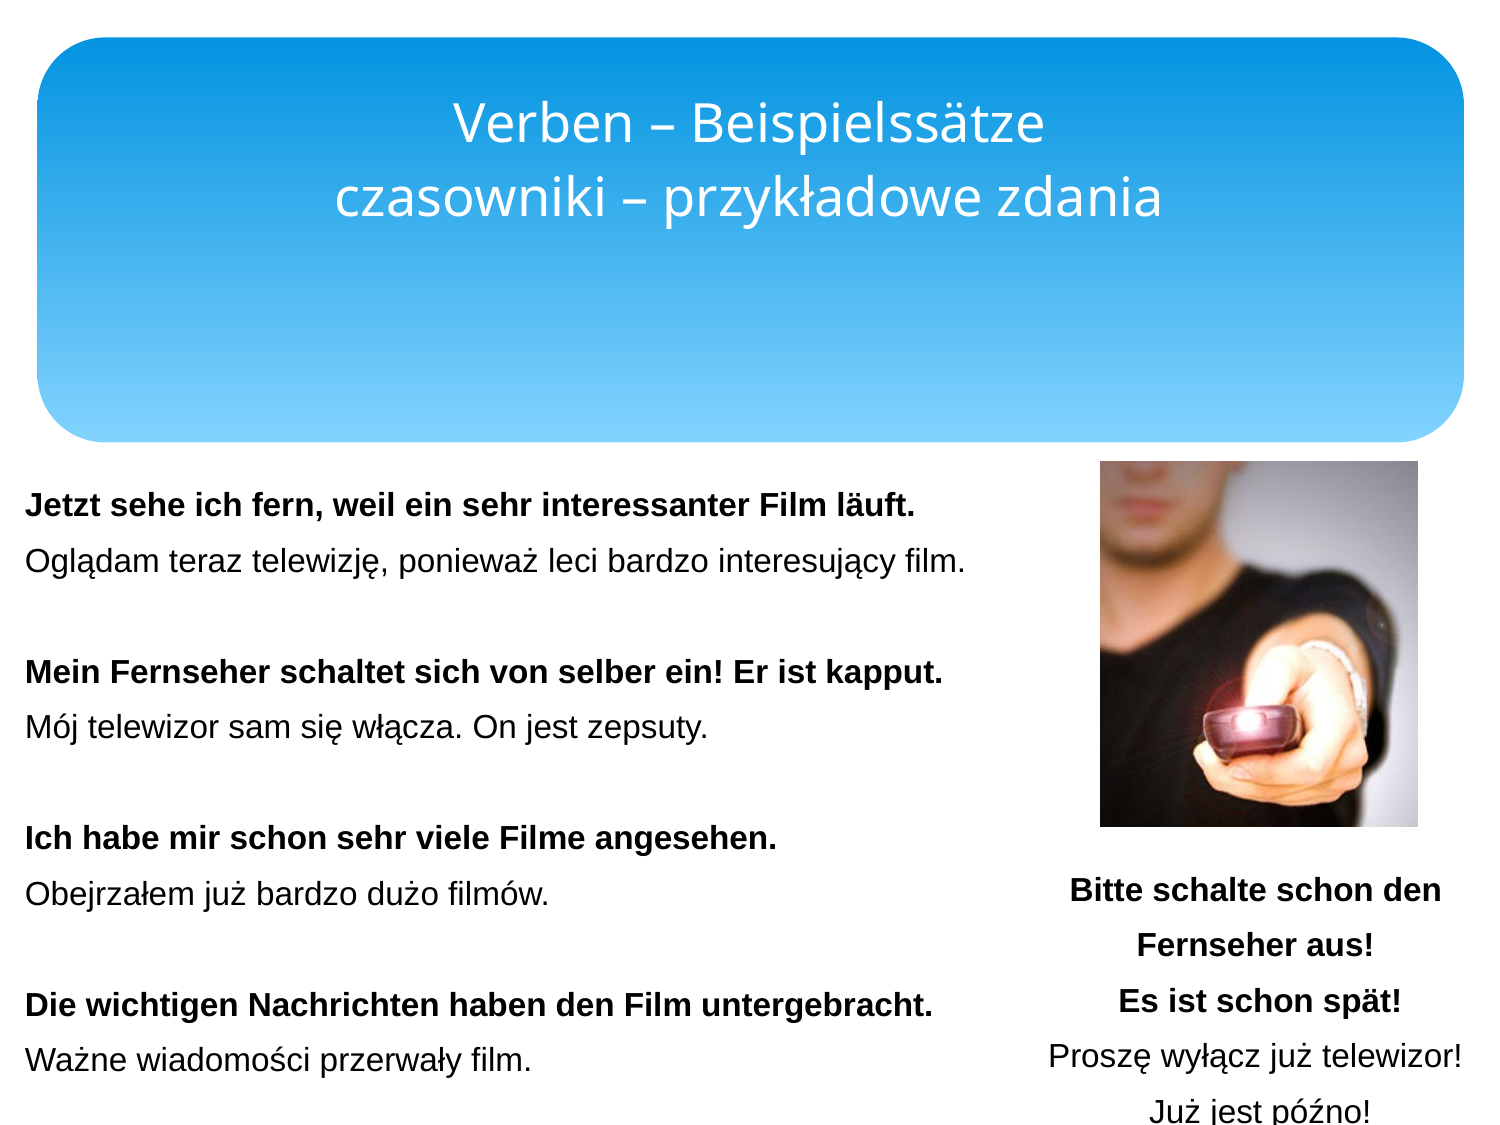

# Verben – Beispielssätze czasowniki – przykładowe zdania
Jetzt sehe ich fern, weil ein sehr interessanter Film läuft.
Oglądam teraz telewizję, ponieważ leci bardzo interesujący film.
Mein Fernseher schaltet sich von selber ein! Er ist kapput.
Mój telewizor sam się włącza. On jest zepsuty.
Ich habe mir schon sehr viele Filme angesehen.
Obejrzałem już bardzo dużo filmów.
Die wichtigen Nachrichten haben den Film untergebracht.
Ważne wiadomości przerwały film.
Bitte schalte schon den
Fernseher aus!
Es ist schon spät!
Proszę wyłącz już telewizor!
Już jest późno!